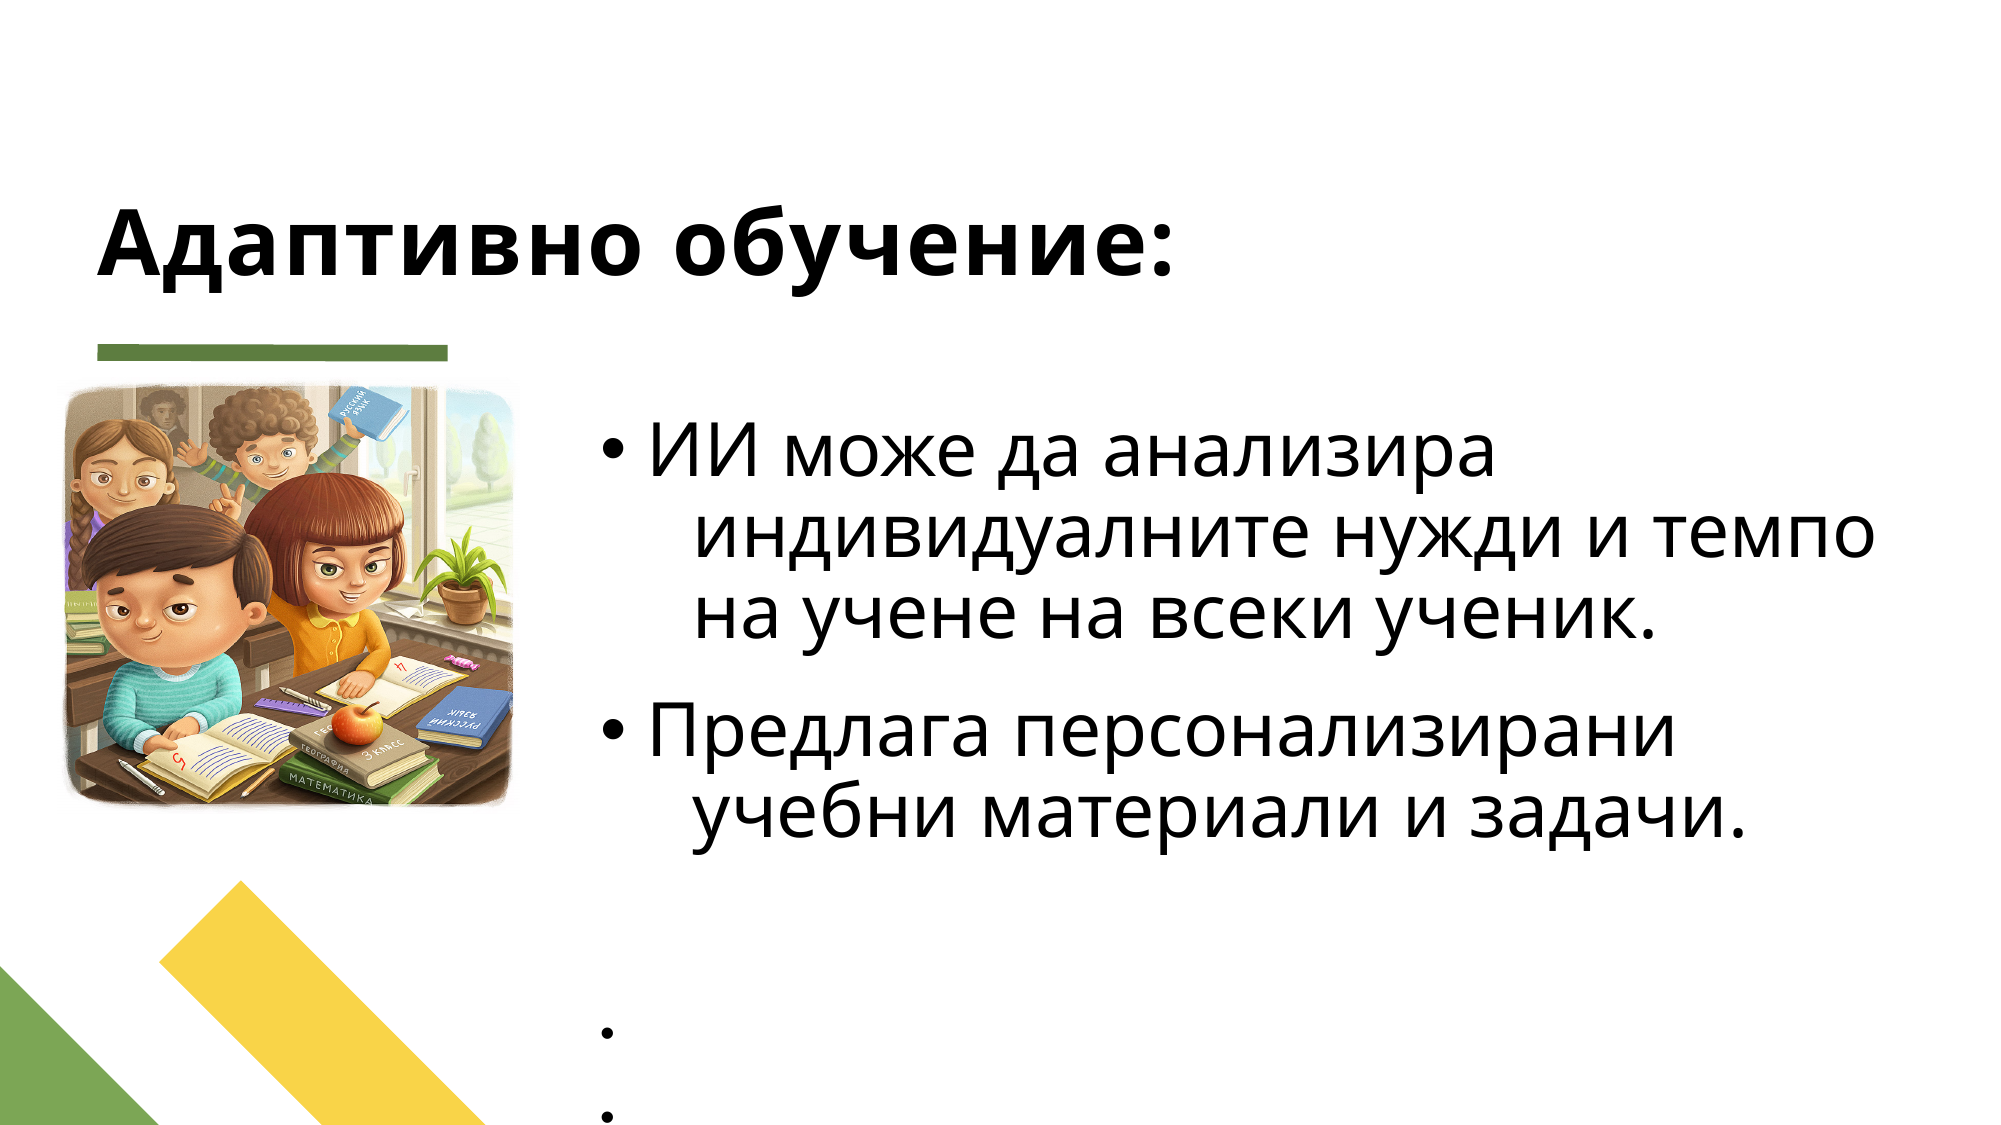

# Адаптивно обучение:
ИИ може да анализира индивидуалните нужди и темпо на учене на всеки ученик.
Предлага персонализирани учебни материали и задачи.
This Photo by Unknown Author is licensed under CC BY-SA-NC